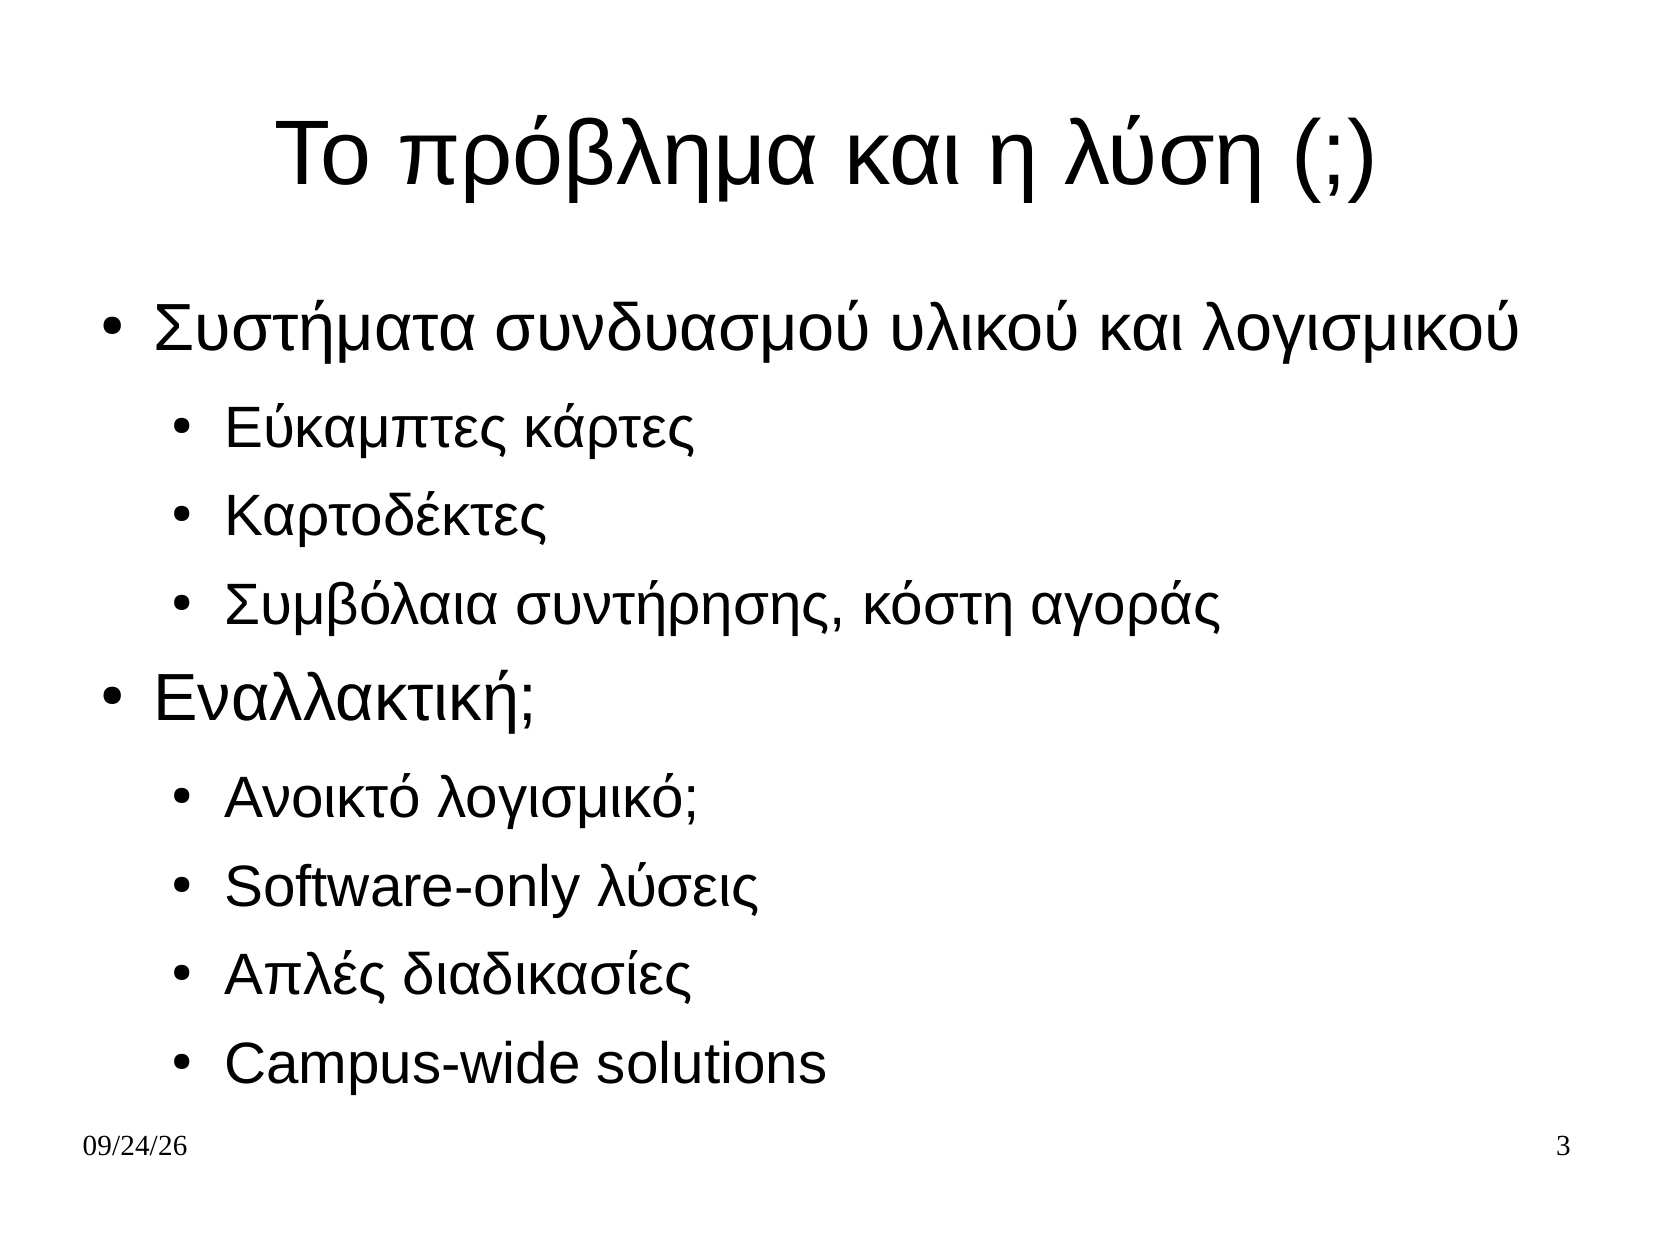

# Το πρόβλημα και η λύση (;)
Συστήματα συνδυασμού υλικού και λογισμικού
Εύκαμπτες κάρτες
Καρτοδέκτες
Συμβόλαια συντήρησης, κόστη αγοράς
Εναλλακτική;
Ανοικτό λογισμικό;
Software-only λύσεις
Απλές διαδικασίες
Campus-wide solutions
3